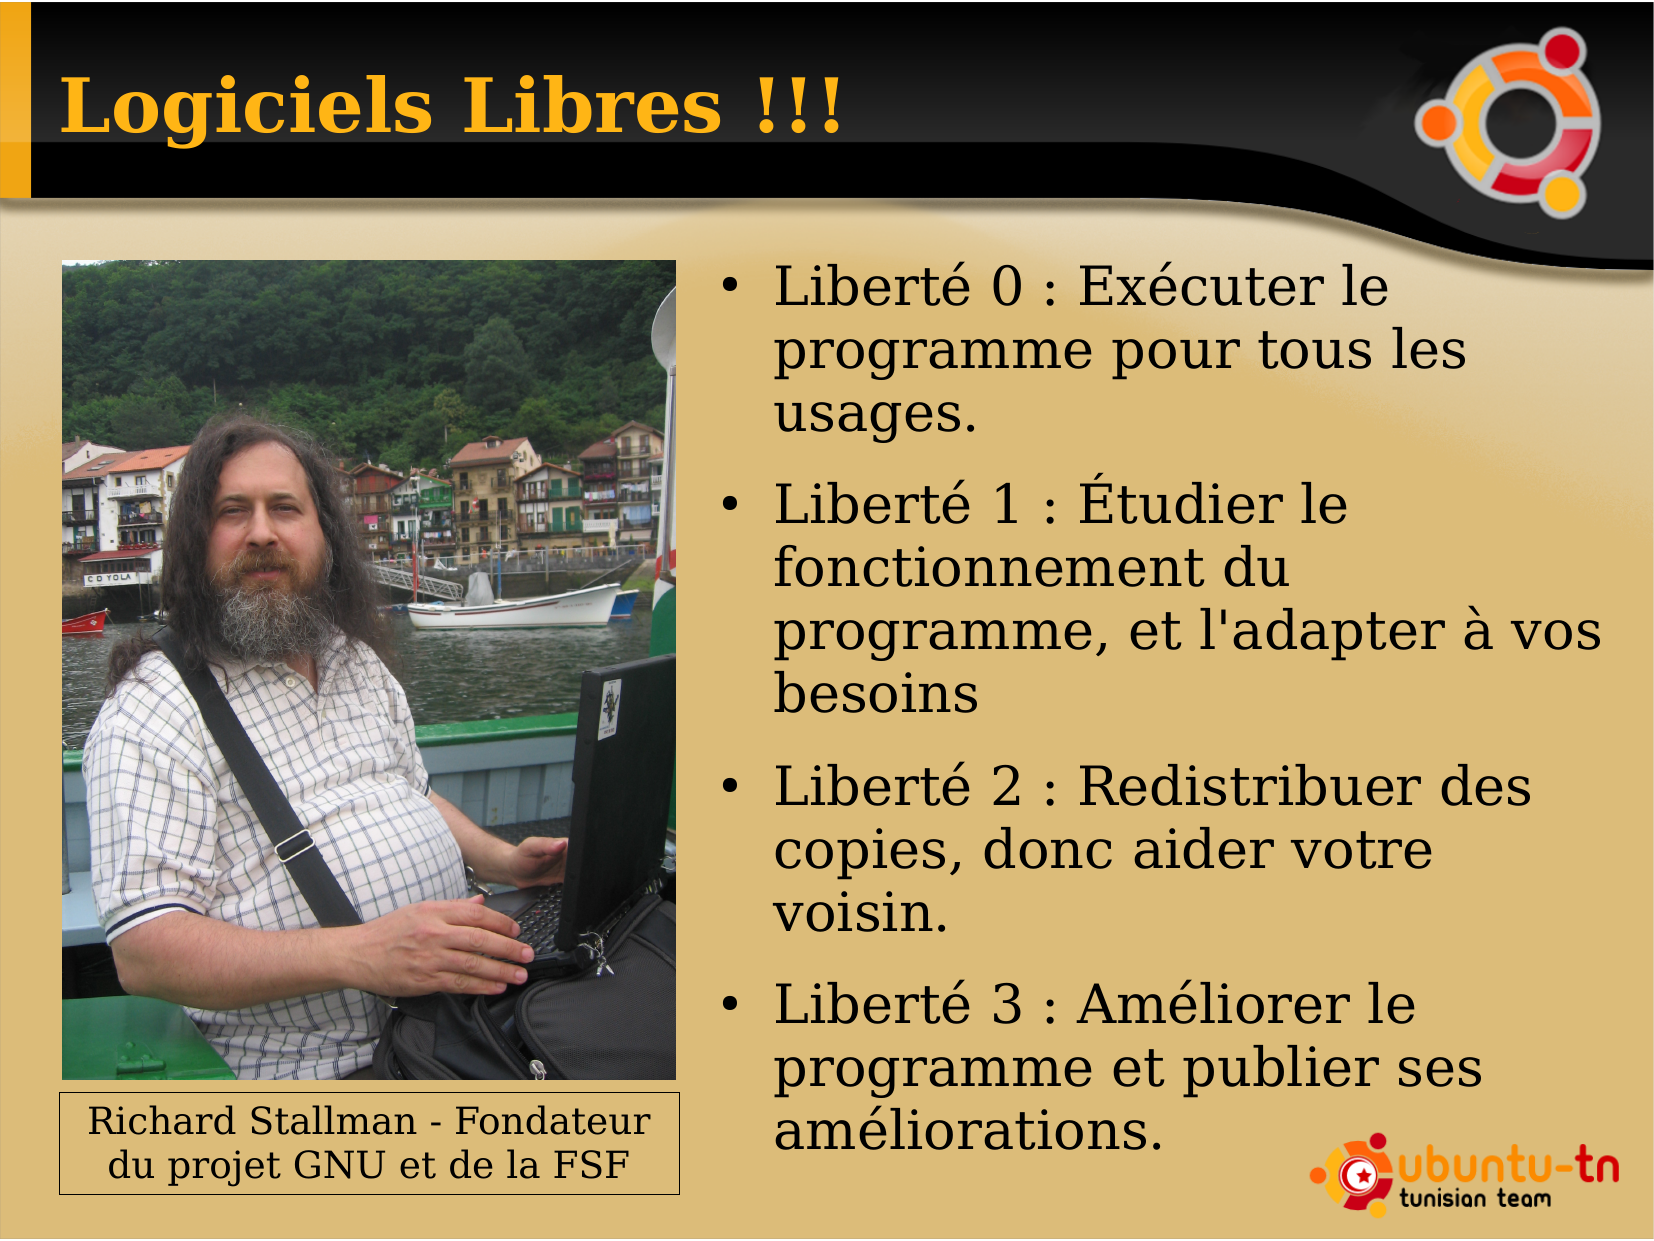

# Logiciels Libres !!!
Liberté 0 : Exécuter le programme pour tous les usages.
Liberté 1 : Étudier le fonctionnement du programme, et l'adapter à vos besoins
Liberté 2 : Redistribuer des copies, donc aider votre voisin.
Liberté 3 : Améliorer le programme et publier ses améliorations.
Richard Stallman - Fondateur du projet GNU et de la FSF